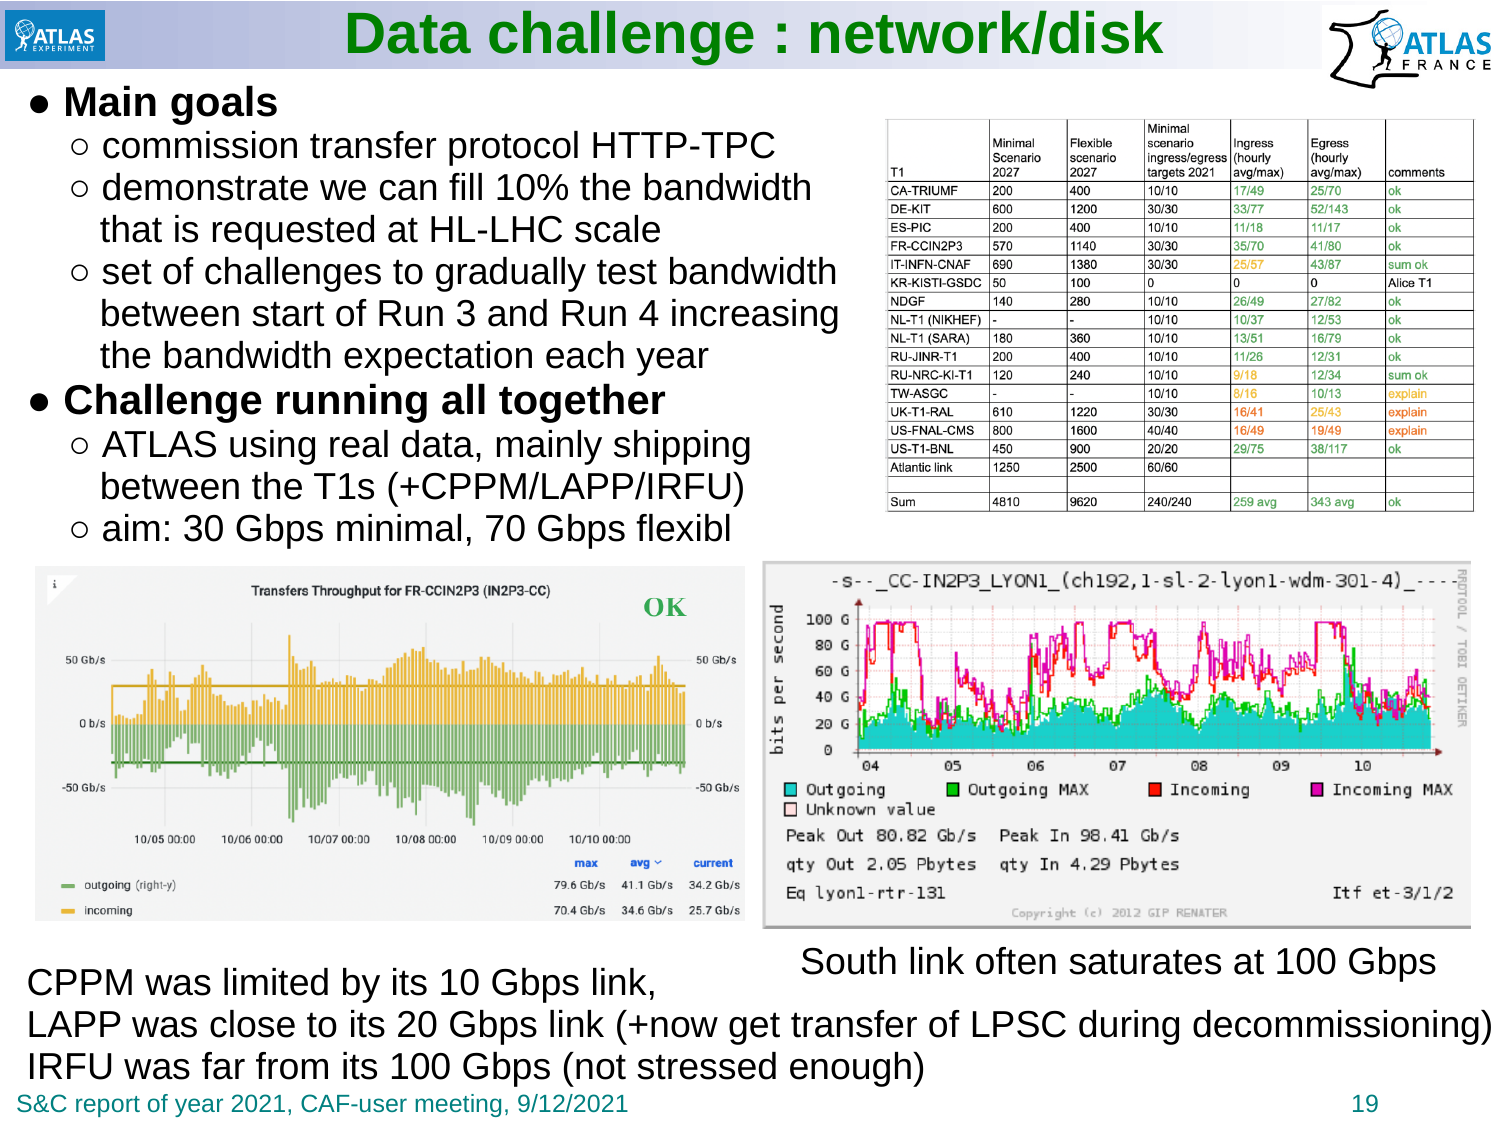

Data challenge : network/disk
● Main goals
 ○ commission transfer protocol HTTP-TPC
 ○ demonstrate we can fill 10% the bandwidth
 that is requested at HL-LHC scale
 ○ set of challenges to gradually test bandwidth
 between start of Run 3 and Run 4 increasing
 the bandwidth expectation each year
● Challenge running all together
 ○ ATLAS using real data, mainly shipping
 between the T1s (+CPPM/LAPP/IRFU)
 ○ aim: 30 Gbps minimal, 70 Gbps flexibl
South link often saturates at 100 Gbps
CPPM was limited by its 10 Gbps link,
LAPP was close to its 20 Gbps link (+now get transfer of LPSC during decommissioning)
IRFU was far from its 100 Gbps (not stressed enough)